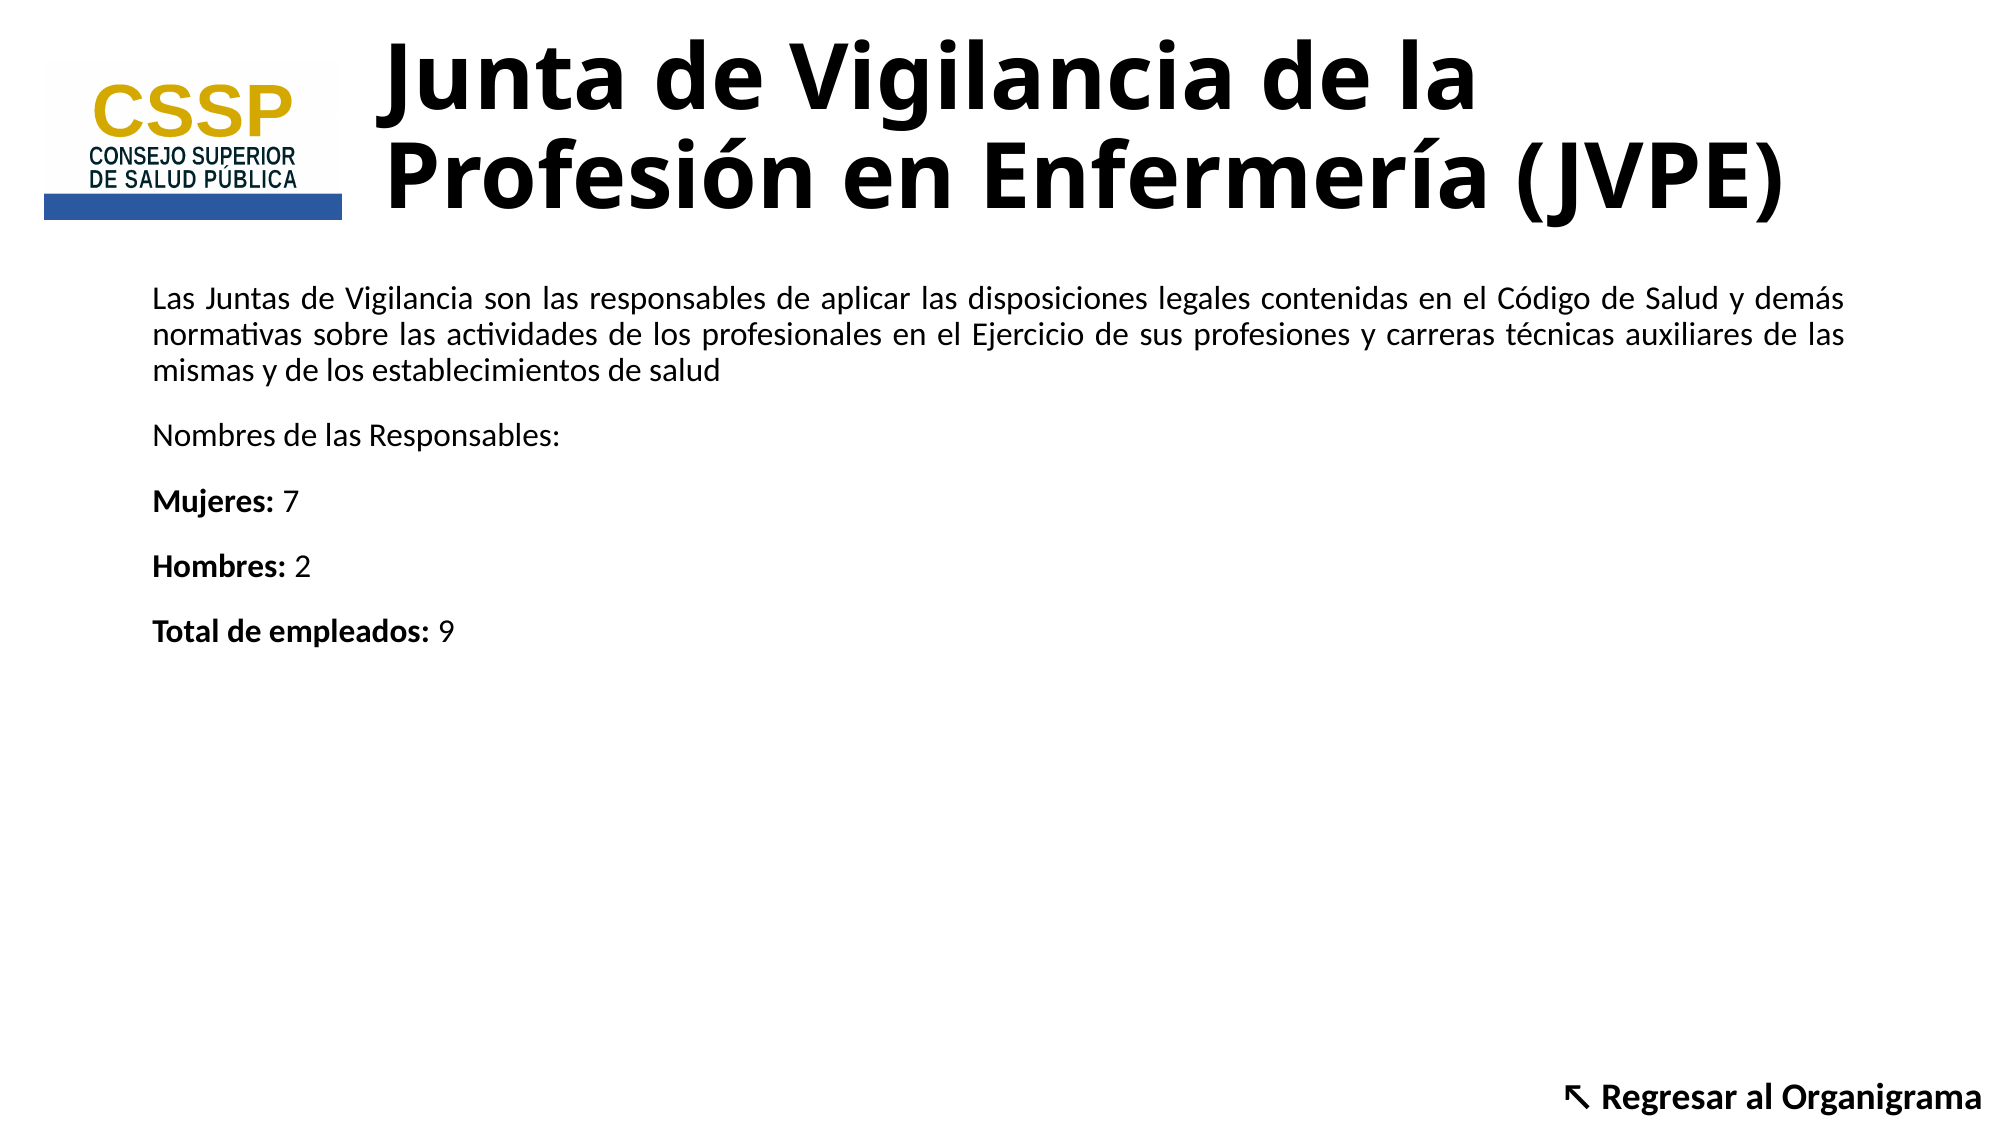

# Junta de Vigilancia de la Profesión en Enfermería (JVPE)
Las Juntas de Vigilancia son las responsables de aplicar las disposiciones legales contenidas en el Código de Salud y demás normativas sobre las actividades de los profesionales en el Ejercicio de sus profesiones y carreras técnicas auxiliares de las mismas y de los establecimientos de salud
Nombres de las Responsables:
Mujeres: 7
Hombres: 2
Total de empleados: 9
↖ Regresar al Organigrama